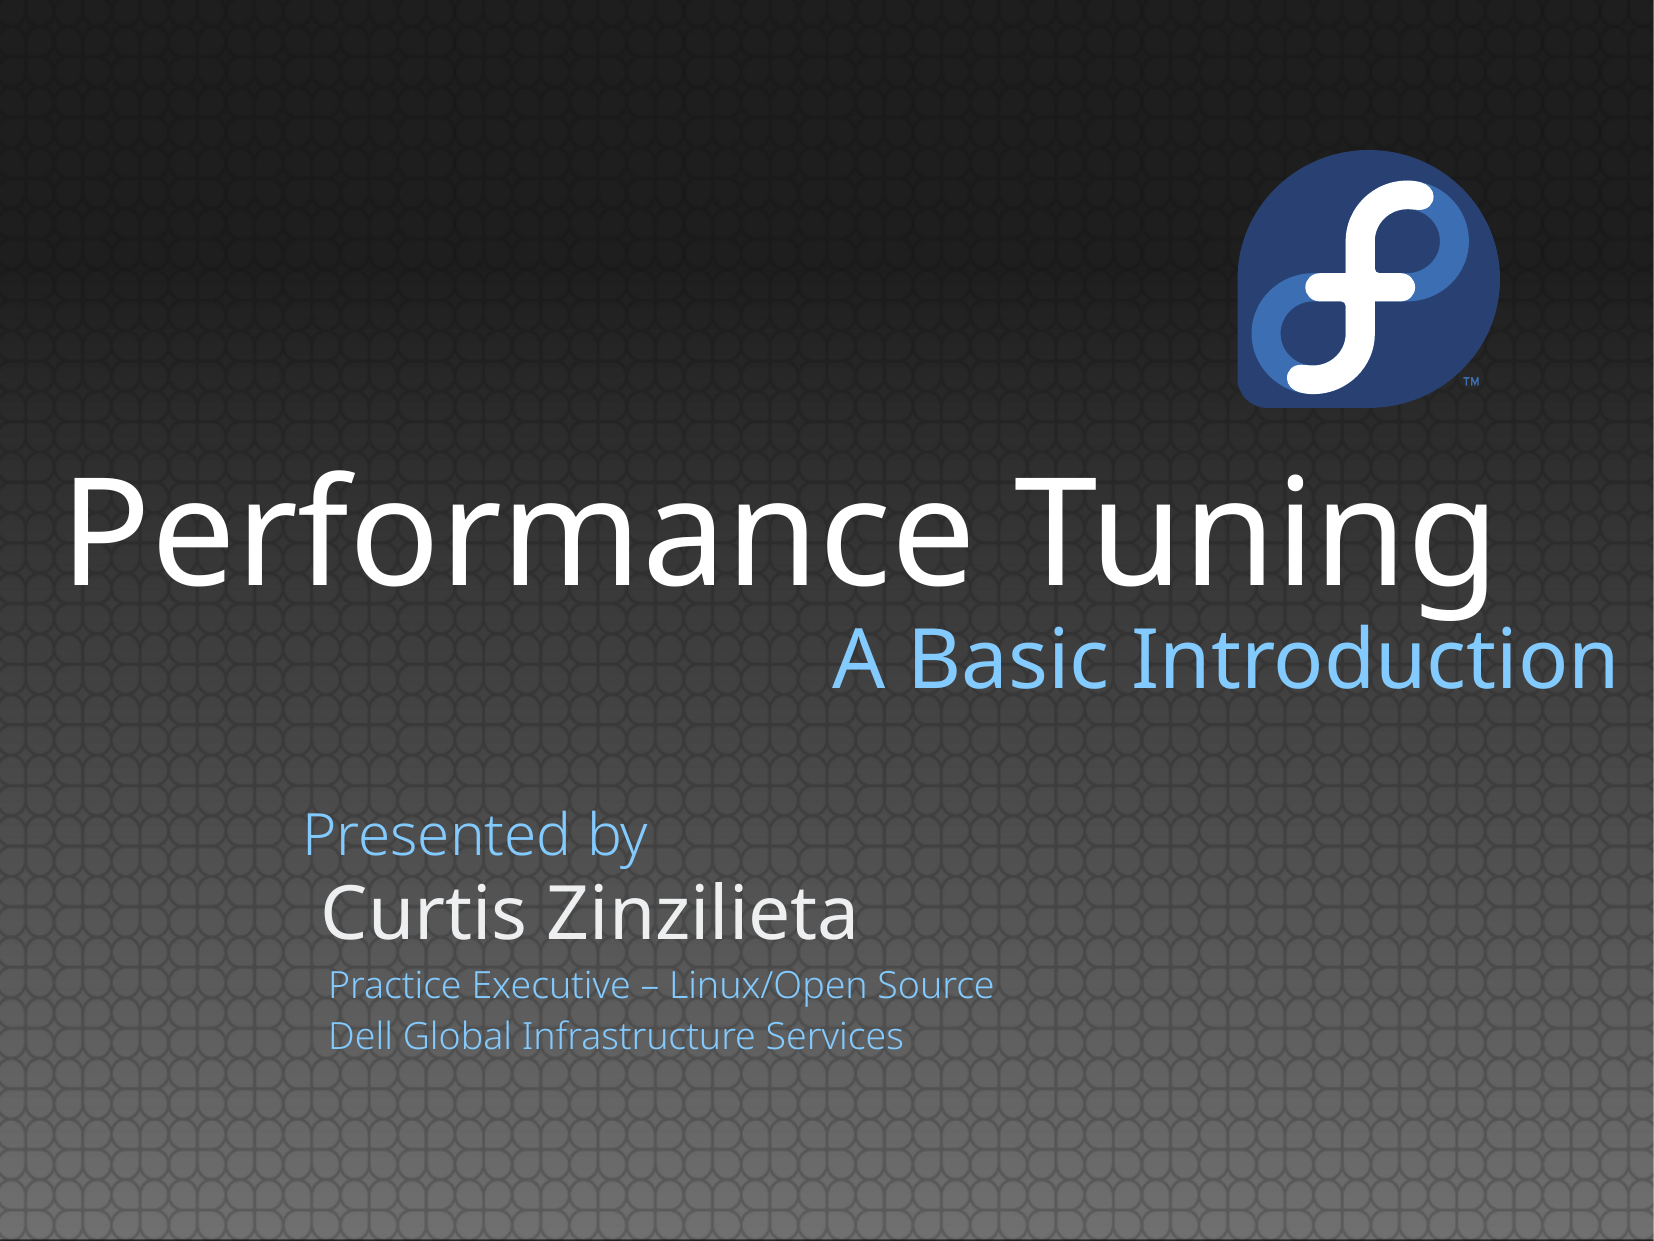

Performance Tuning
# A Basic Introduction
Presented by
Curtis Zinzilieta
Practice Executive – Linux/Open Source
Dell Global Infrastructure Services